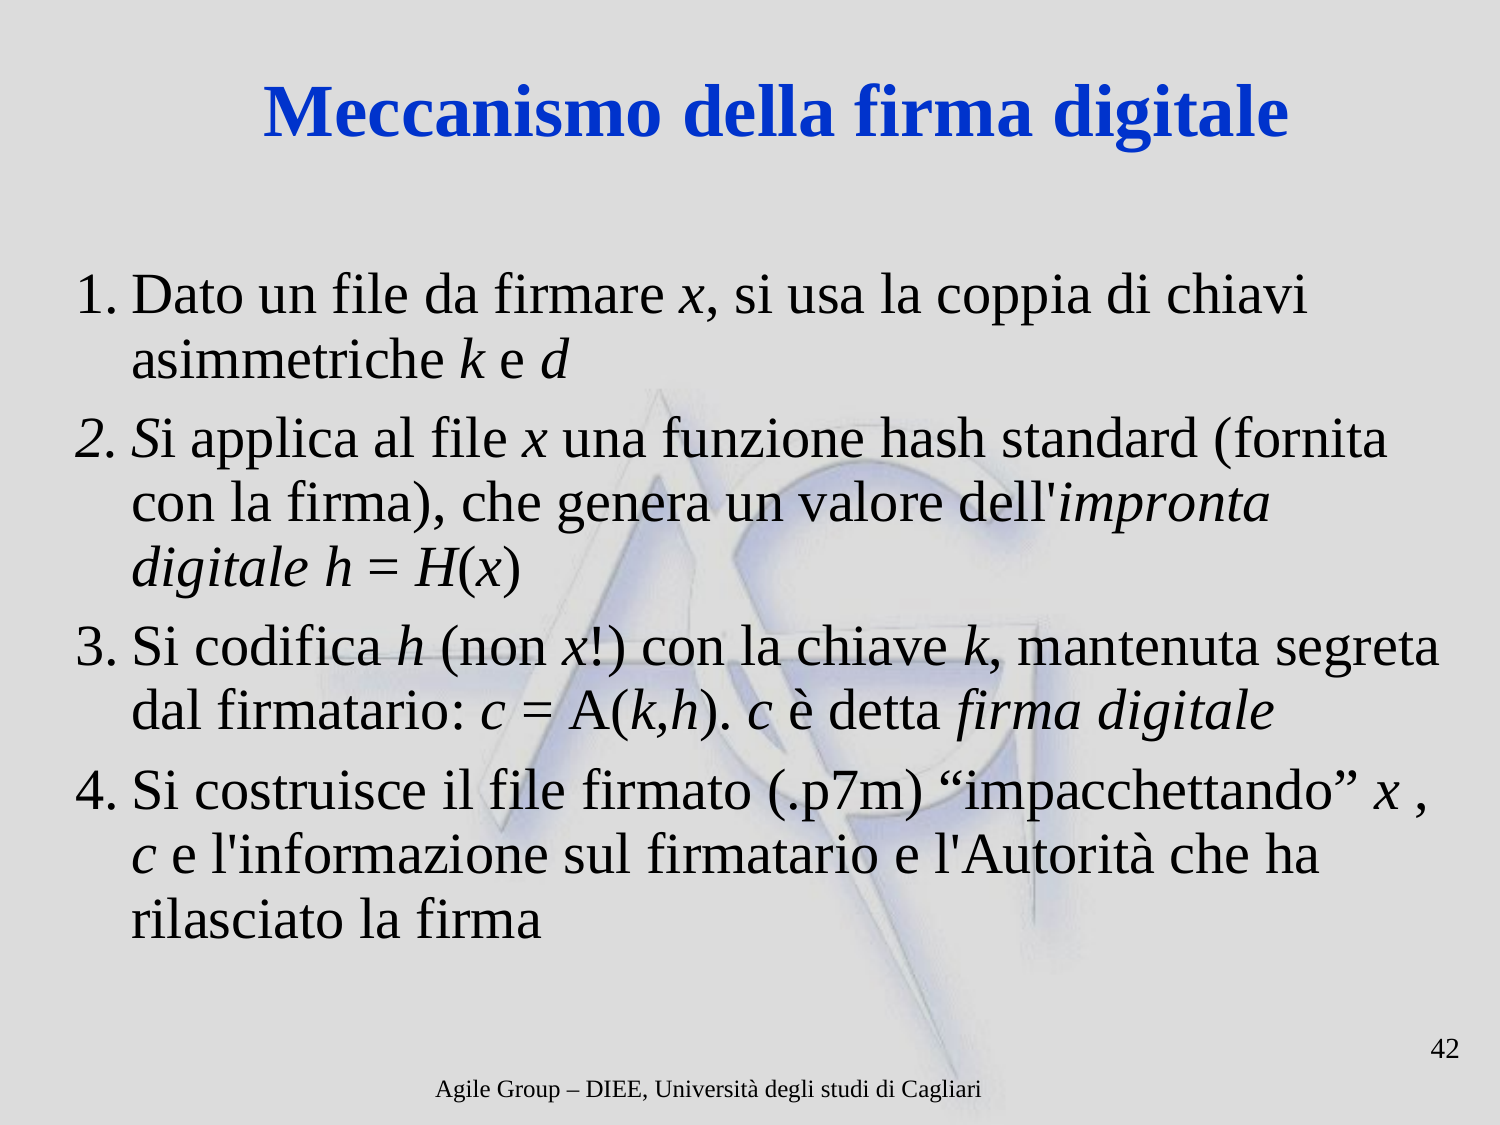

# Meccanismo della firma digitale
Dato un file da firmare x, si usa la coppia di chiavi asimmetriche k e d
Si applica al file x una funzione hash standard (fornita con la firma), che genera un valore dell'impronta digitale h = H(x)
Si codifica h (non x!) con la chiave k, mantenuta segreta dal firmatario: c = A(k,h). c è detta firma digitale
Si costruisce il file firmato (.p7m) “impacchettando” x , c e l'informazione sul firmatario e l'Autorità che ha rilasciato la firma
42